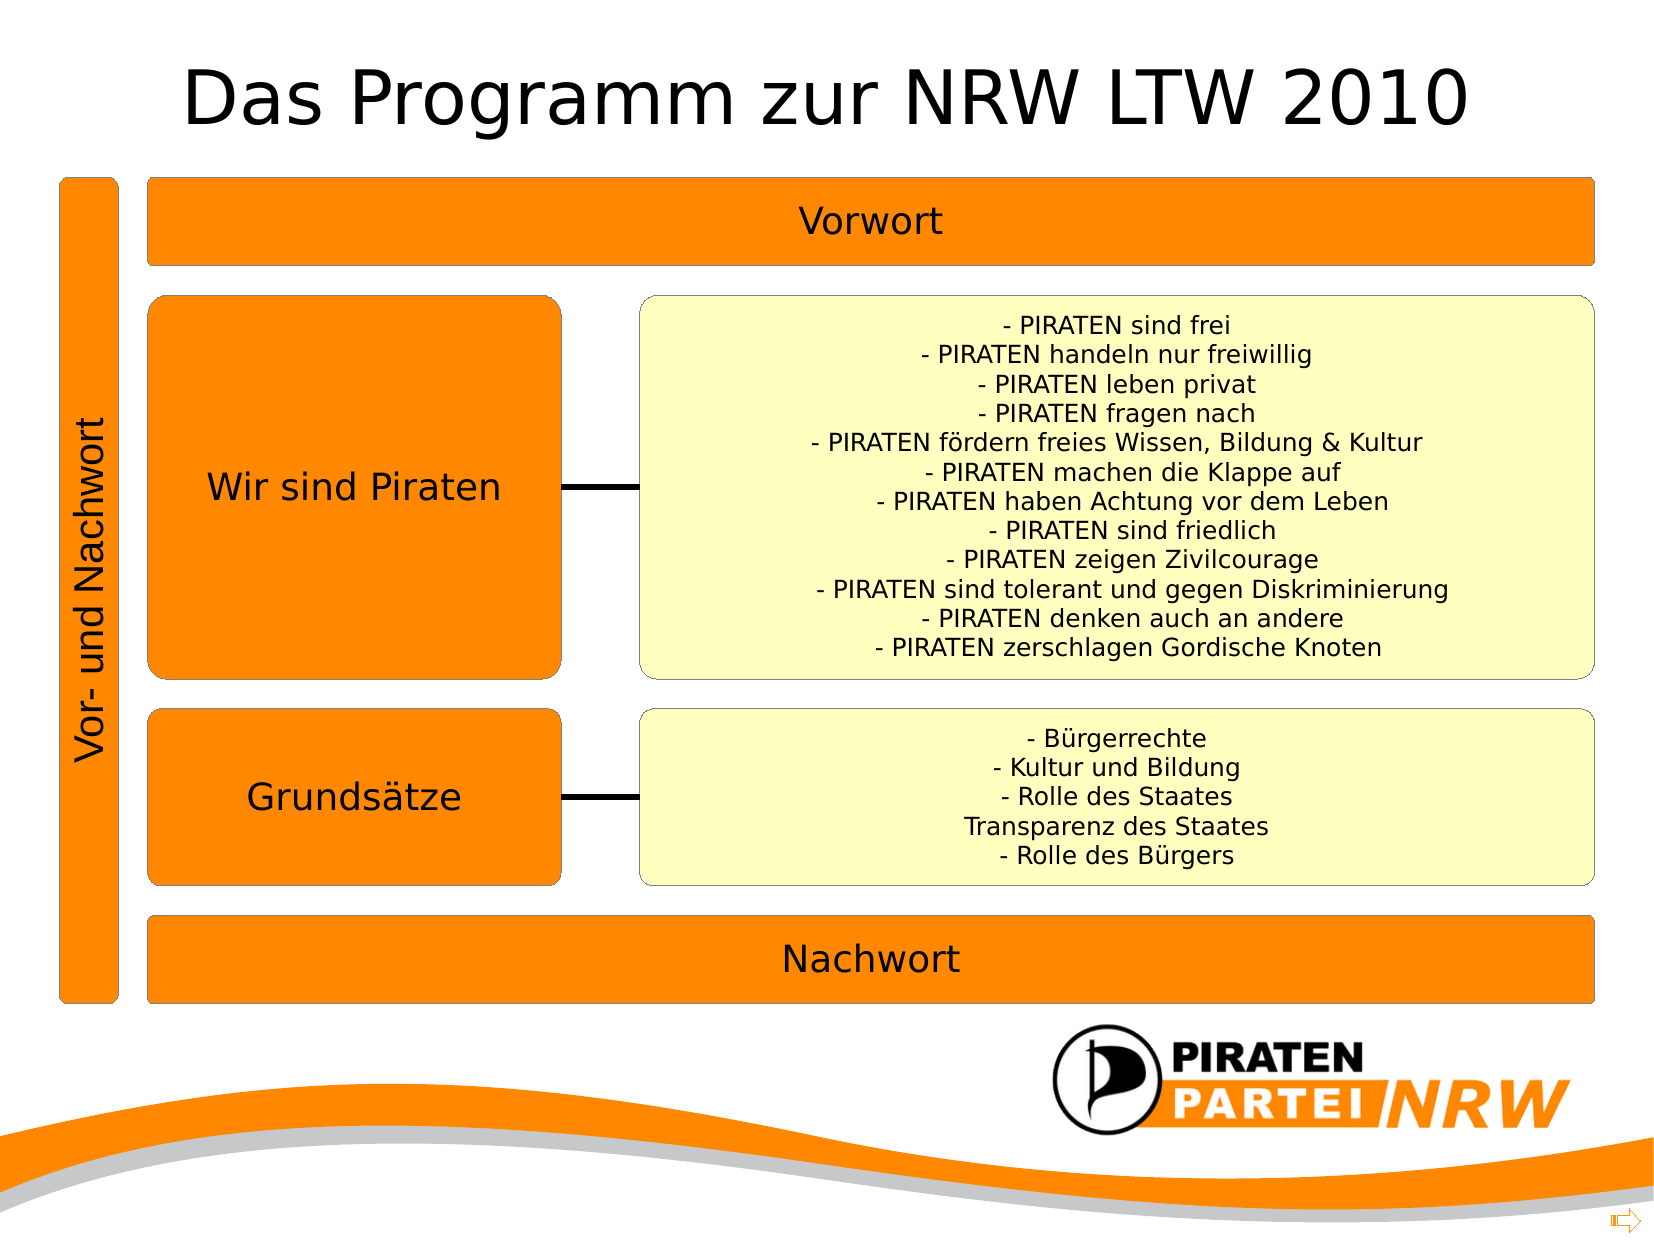

# Das Programm zur NRW LTW 2010
Vorwort
Wir sind Piraten
- PIRATEN sind frei
- PIRATEN handeln nur freiwillig
- PIRATEN leben privat
- PIRATEN fragen nach
- PIRATEN fördern freies Wissen, Bildung & Kultur
 - PIRATEN machen die Klappe auf
 - PIRATEN haben Achtung vor dem Leben
 - PIRATEN sind friedlich
 - PIRATEN zeigen Zivilcourage
 - PIRATEN sind tolerant und gegen Diskriminierung
 - PIRATEN denken auch an andere
 - PIRATEN zerschlagen Gordische Knoten
Vor- und Nachwort
Grundsätze
- Bürgerrechte
- Kultur und Bildung
- Rolle des Staates
Transparenz des Staates
- Rolle des Bürgers
Nachwort